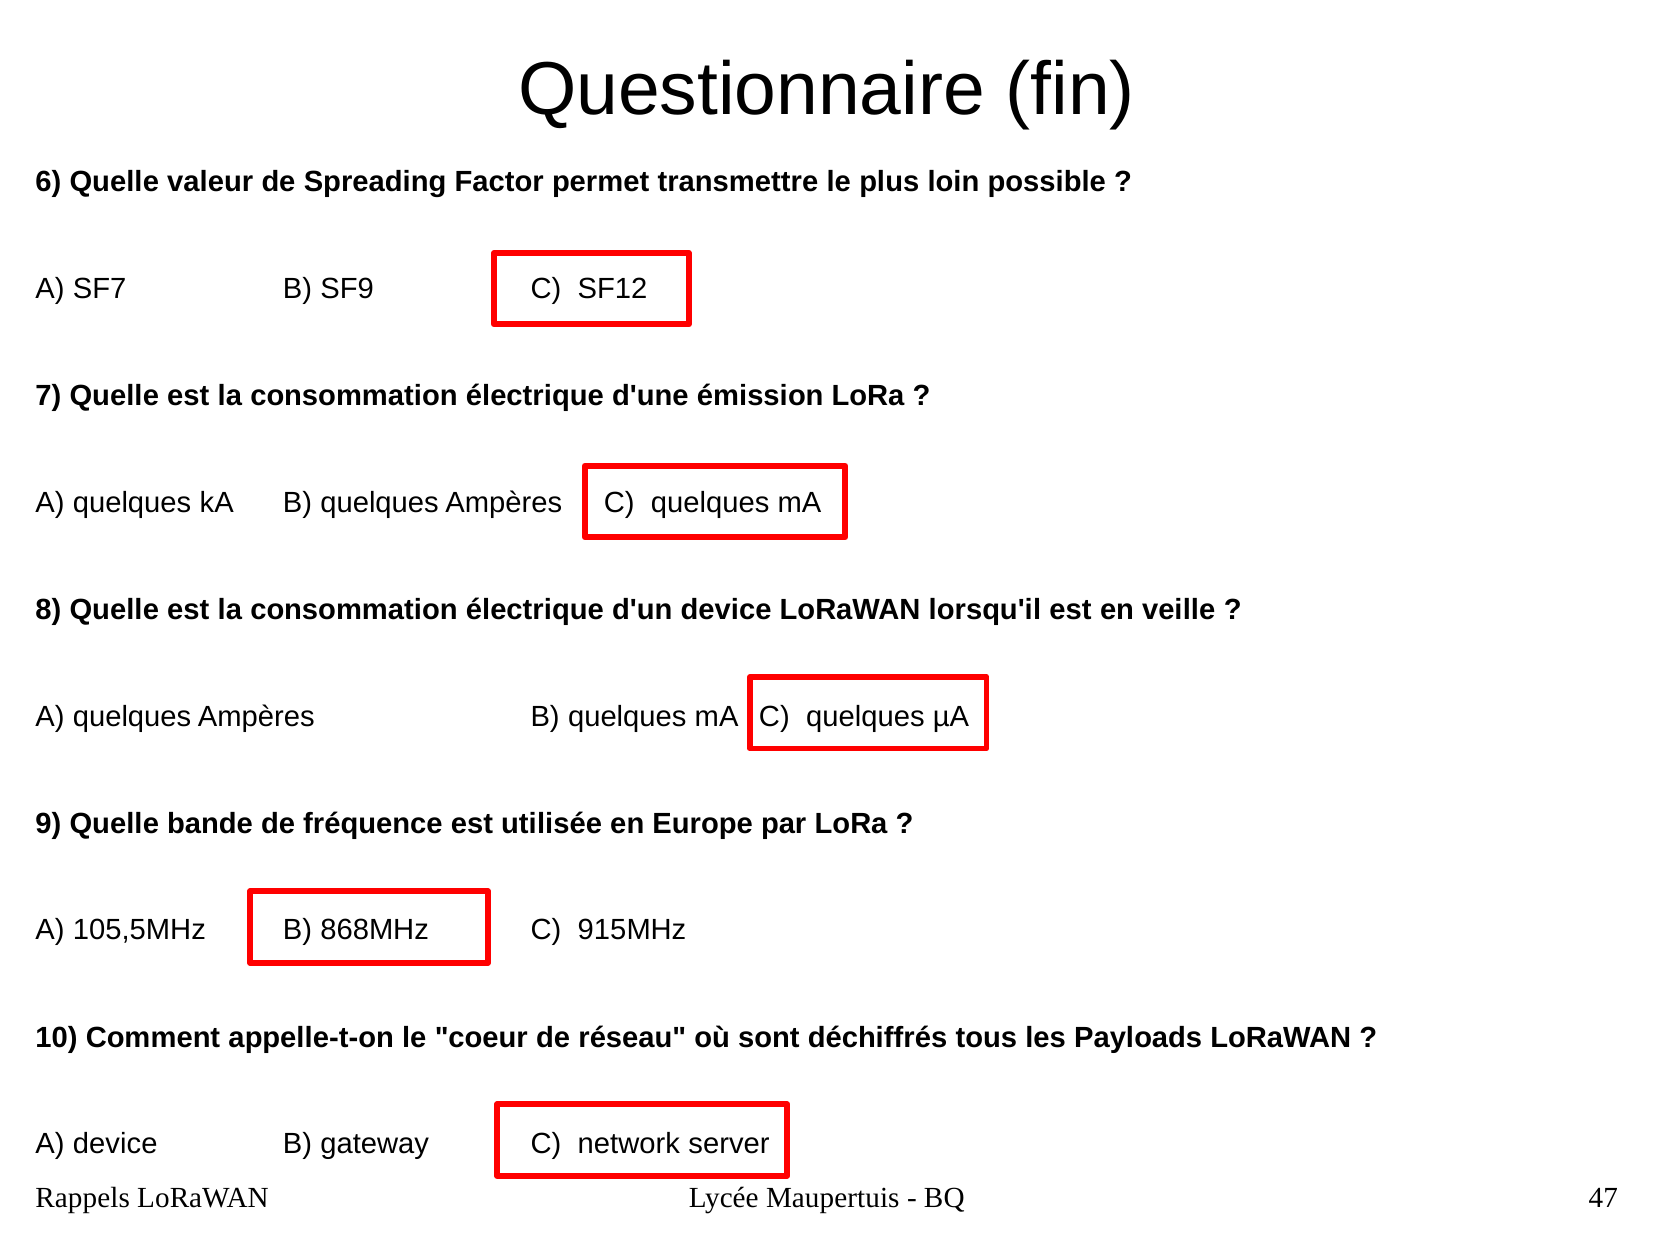

# Questionnaire (fin)
6) Quelle valeur de Spreading Factor permet transmettre le plus loin possible ?
A) SF7	B) SF9	C) SF12
7) Quelle est la consommation électrique d'une émission LoRa ?
A) quelques kA	B) quelques Ampères	C) quelques mA
8) Quelle est la consommation électrique d'un device LoRaWAN lorsqu'il est en veille ?
A) quelques Ampères	B) quelques mA	C) quelques µA
9) Quelle bande de fréquence est utilisée en Europe par LoRa ?
A) 105,5MHz	B) 868MHz	C) 915MHz
10) Comment appelle-t-on le "coeur de réseau" où sont déchiffrés tous les Payloads LoRaWAN ?
A) device	B) gateway	C) network server
Rappels LoRaWAN
Lycée Maupertuis - BQ
47